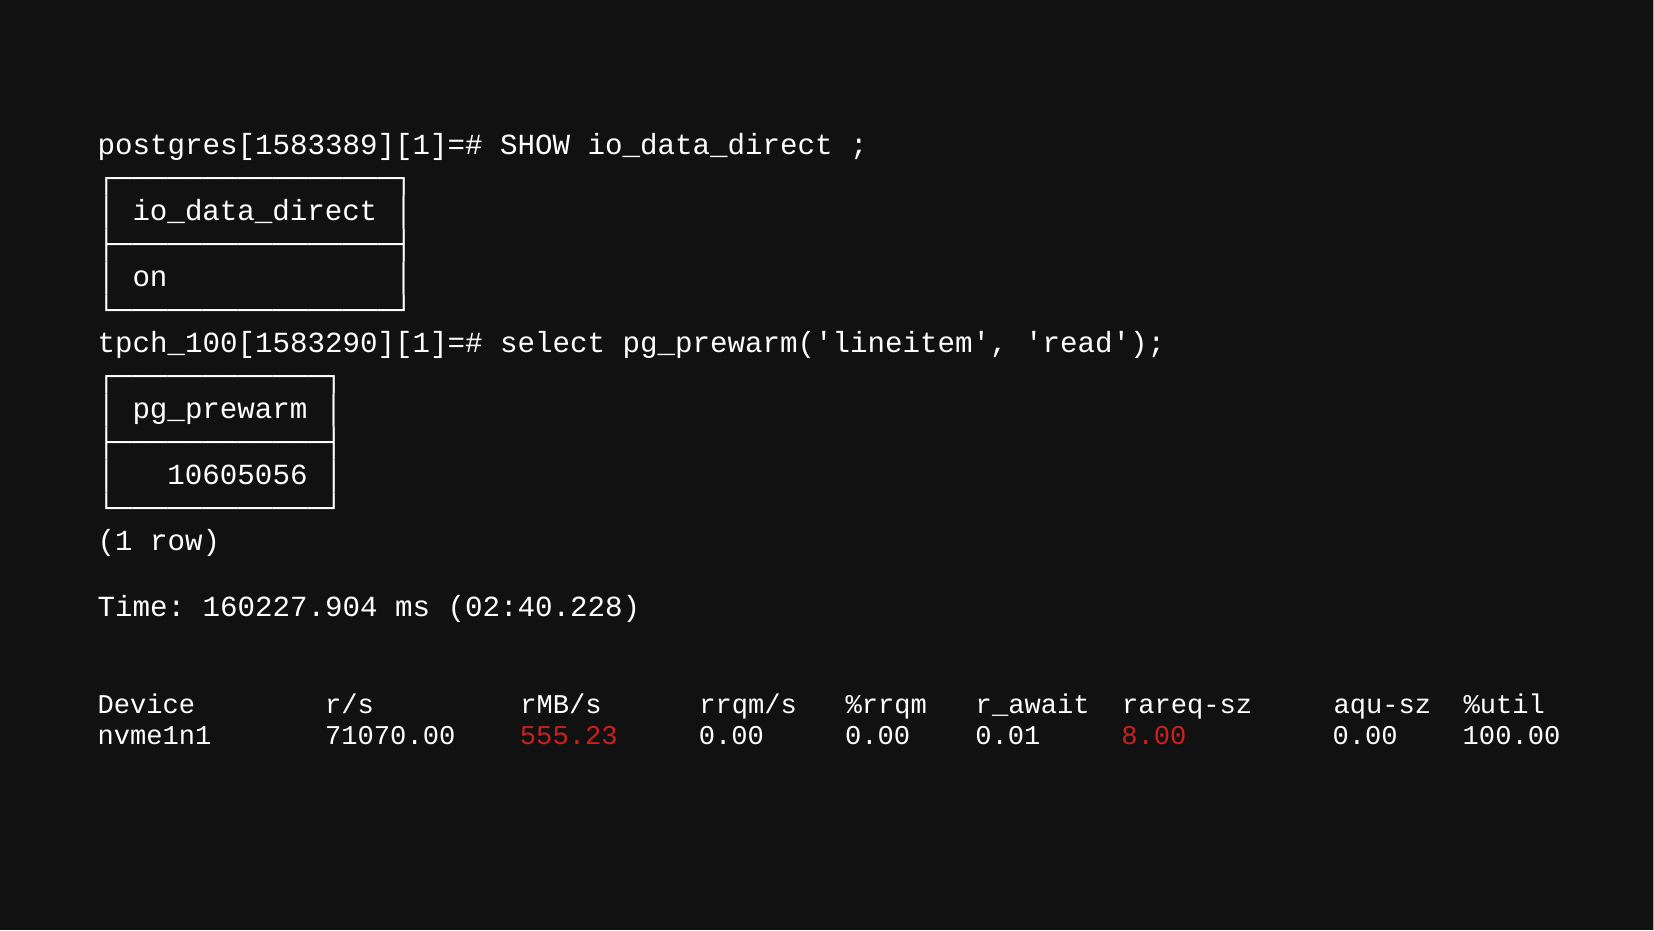

postgres[1583389][1]=# SHOW io_data_direct ;
┌────────────────┐
│ io_data_direct │
├────────────────┤
│ on │
└────────────────┘
tpch_100[1583290][1]=# select pg_prewarm('lineitem', 'read');
┌────────────┐
│ pg_prewarm │
├────────────┤
│ 10605056 │
└────────────┘
(1 row)
Time: 160227.904 ms (02:40.228)
Device r/s rMB/s rrqm/s %rrqm r_await rareq-sz aqu-sz %util
nvme1n1 71070.00 555.23 0.00 0.00 0.01 8.00 0.00 100.00